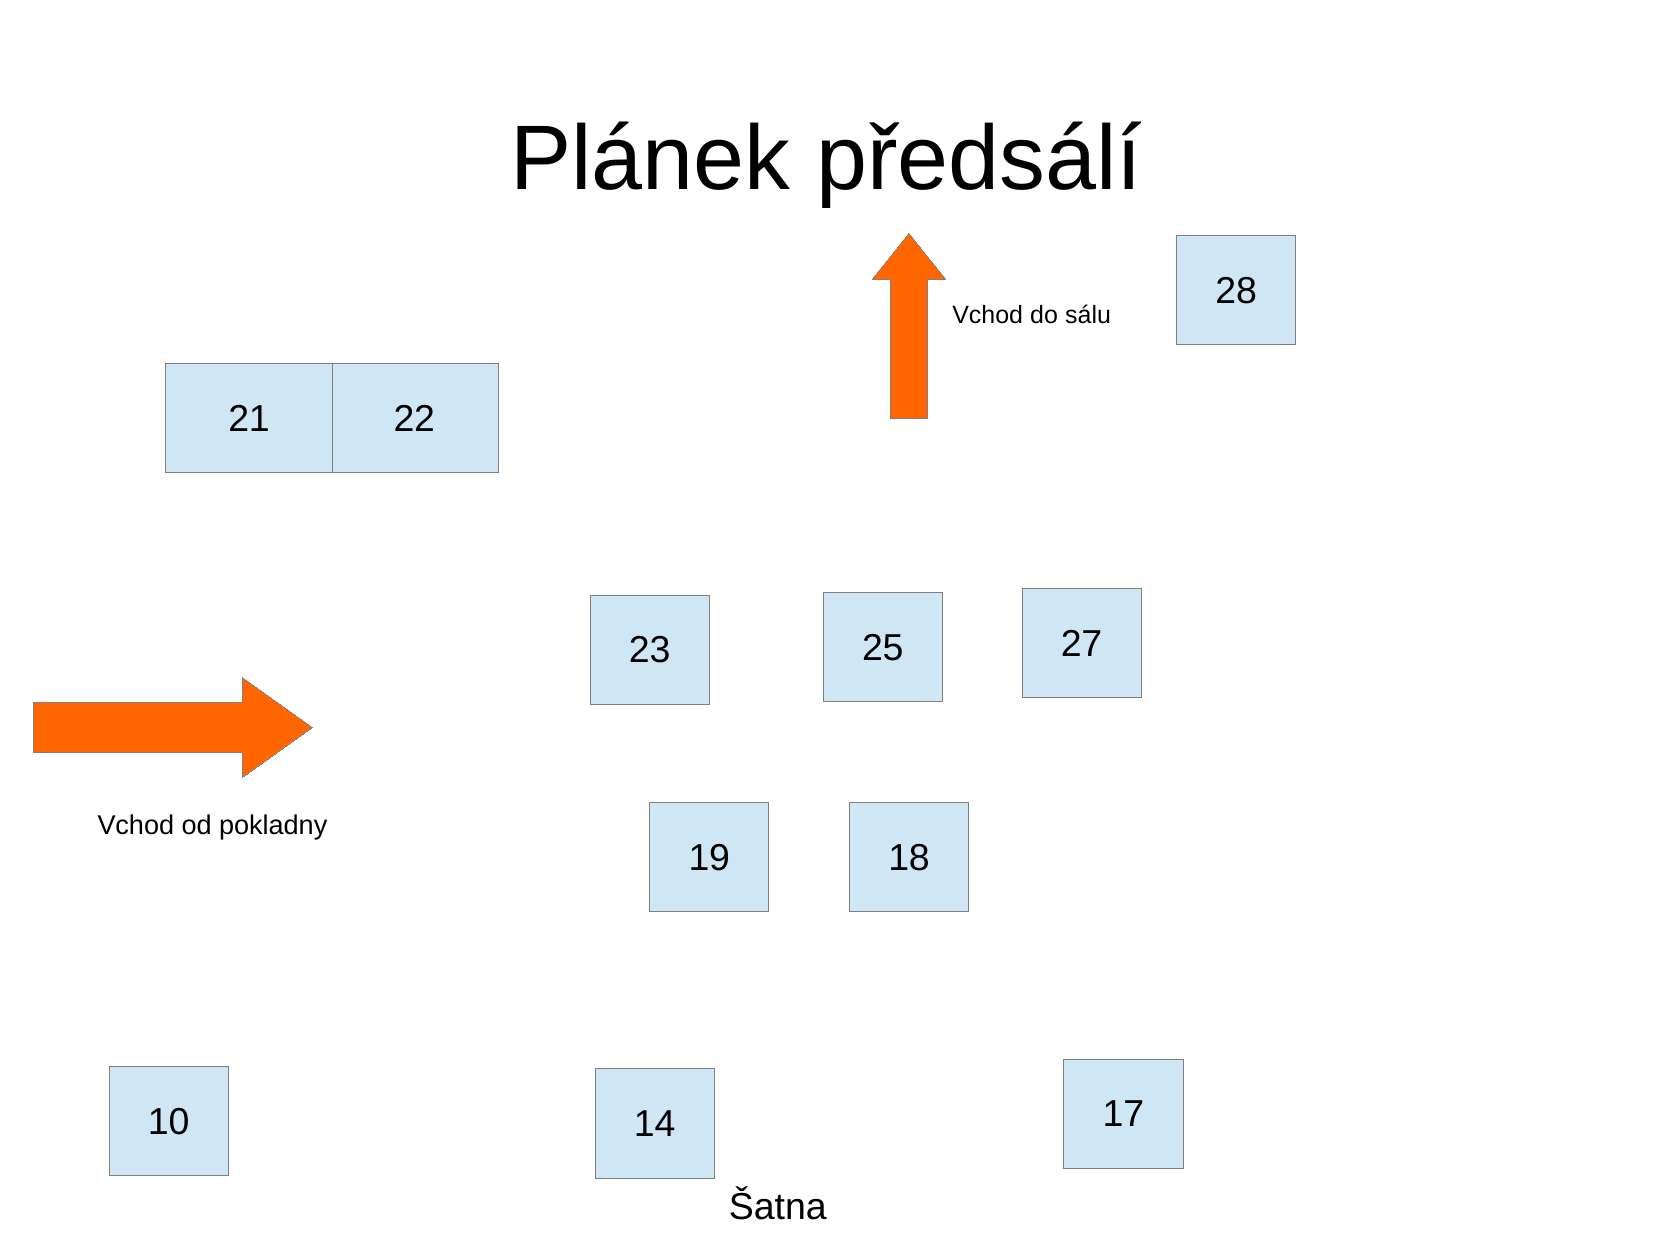

# Plánek předsálí
28
Vchod do sálu
21
22
27
25
23
Vchod od pokladny
19
18
17
10
14
Šatna